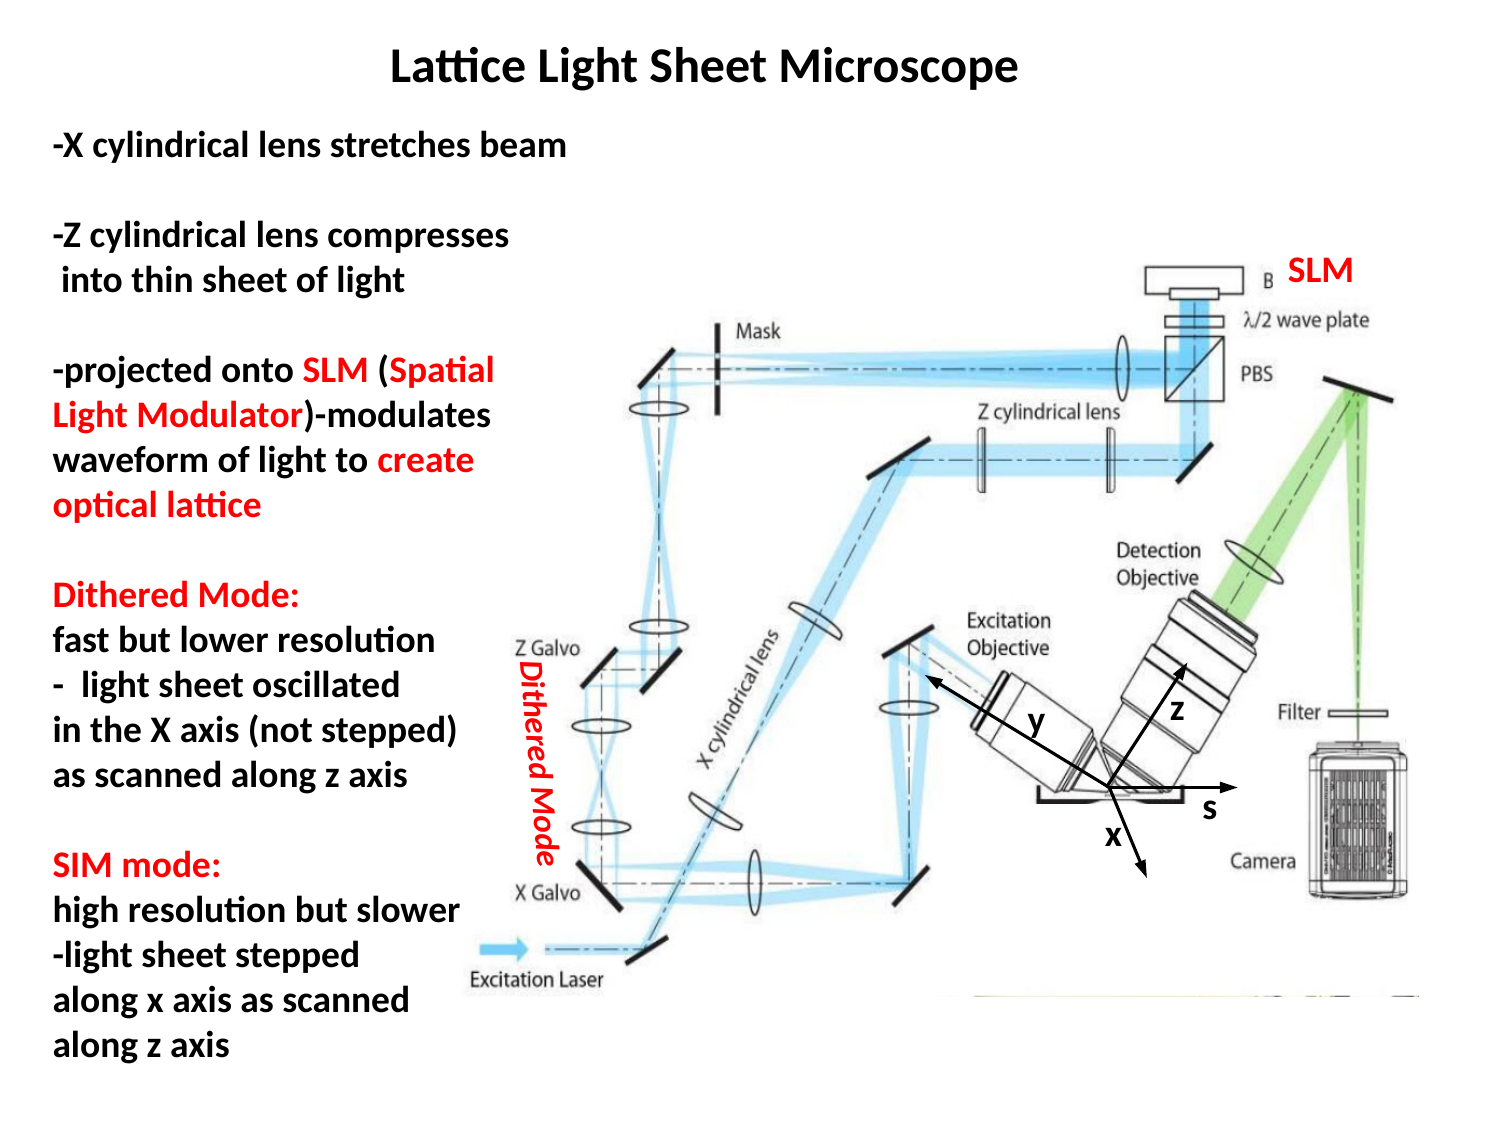

Lattice Light Sheet Microscope
-X cylindrical lens stretches beam
-Z cylindrical lens compresses
 into thin sheet of light
-projected onto SLM (Spatial
Light Modulator)-modulates
waveform of light to create
optical lattice
Dithered Mode:
fast but lower resolution
- light sheet oscillated
in the X axis (not stepped)
as scanned along z axis
SIM mode:
high resolution but slower
-light sheet stepped
along x axis as scanned
along z axis
SLM
z
y
s
x
Dithered Mode